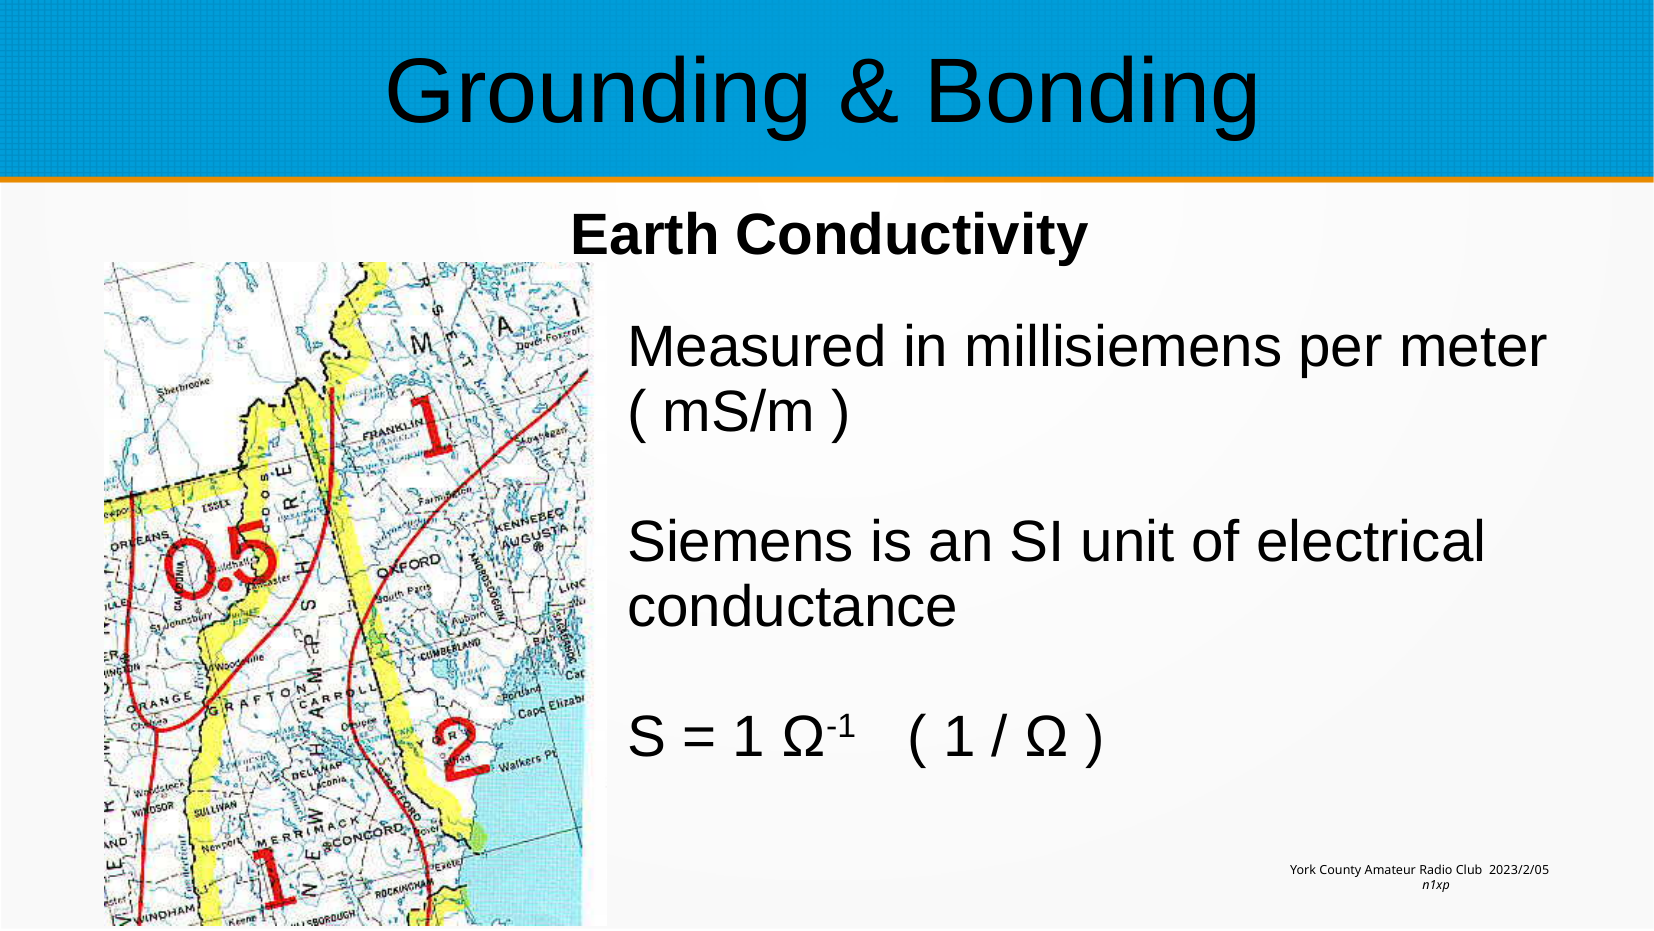

Grounding & Bonding
Earth Conductivity
Measured in millisiemens per meter
( mS/m )
Siemens is an SI unit of electrical conductance
S = 1 Ω-1 ( 1 / Ω )
York County Amateur Radio Club 2023/2/05
n1xp